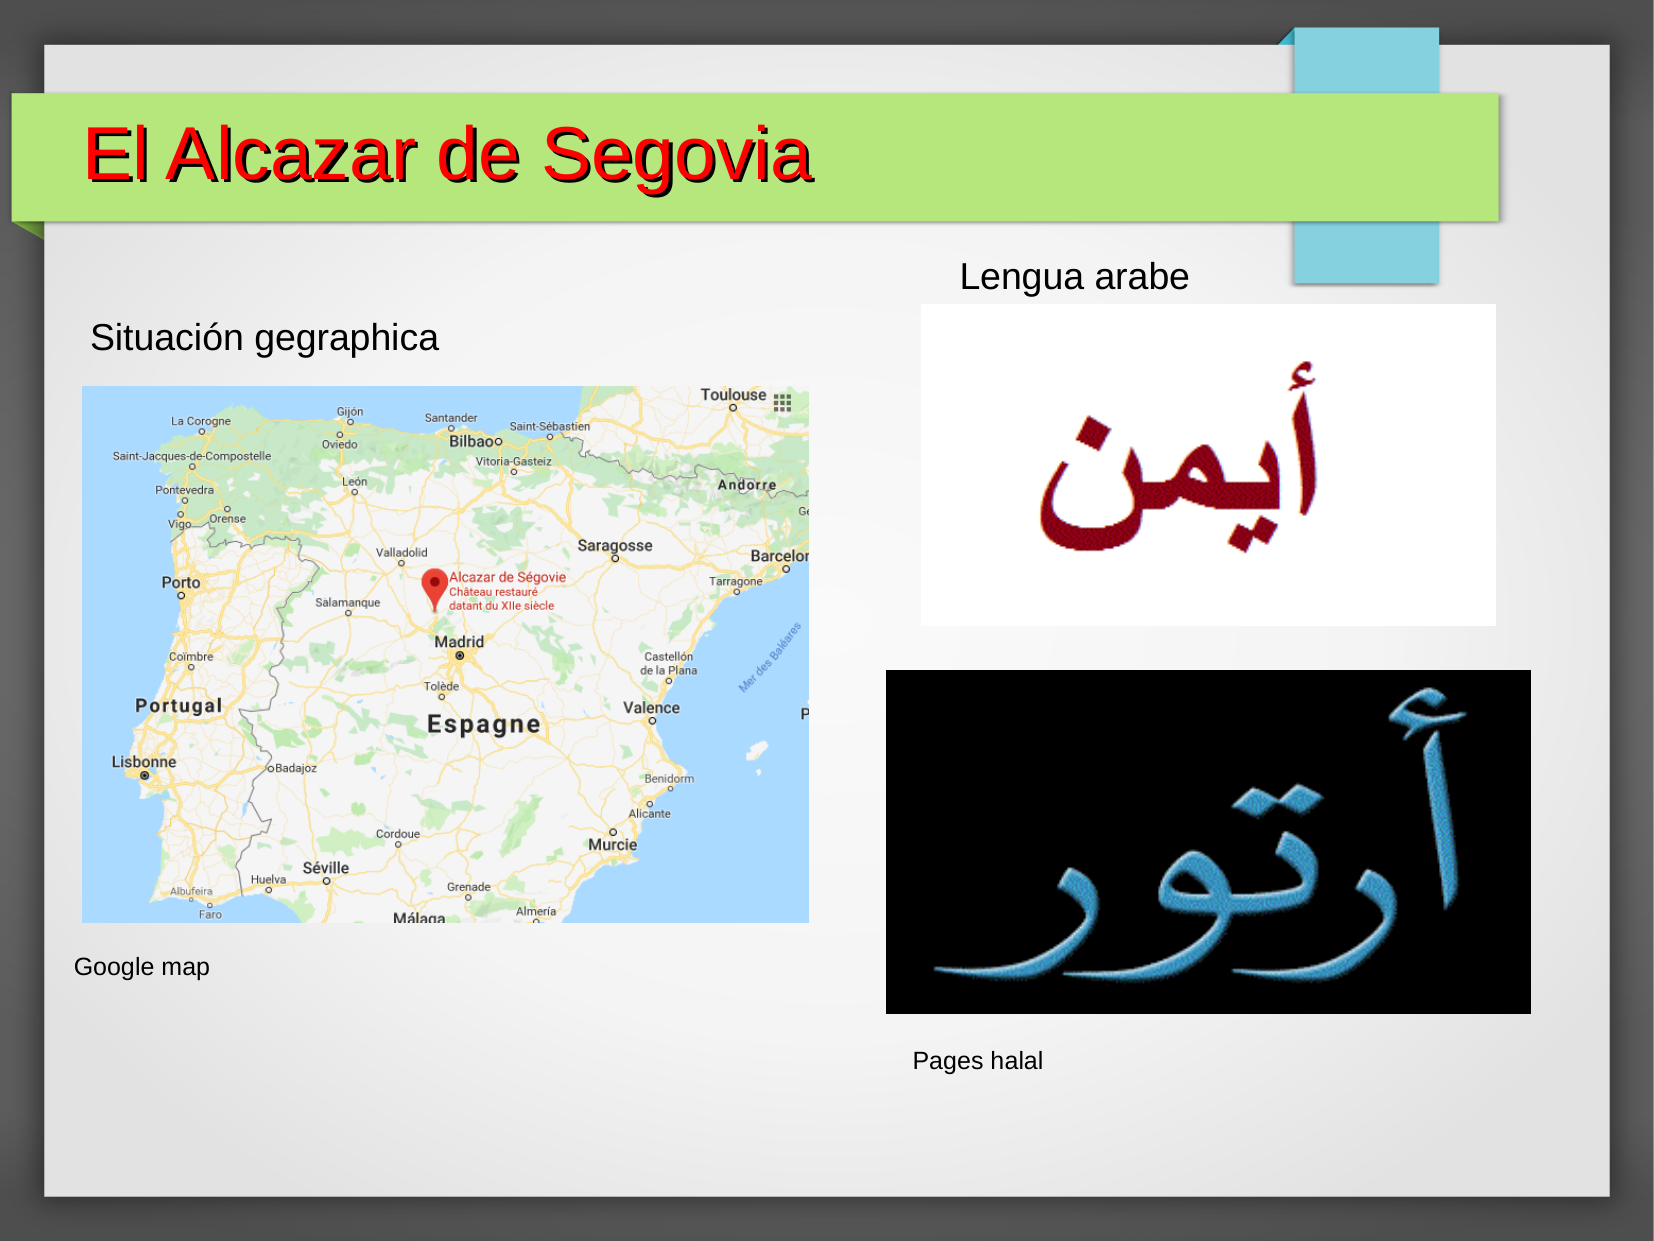

# El Alcazar de Segovia
Lengua arabe
Situación gegraphica
Google map
Pages halal